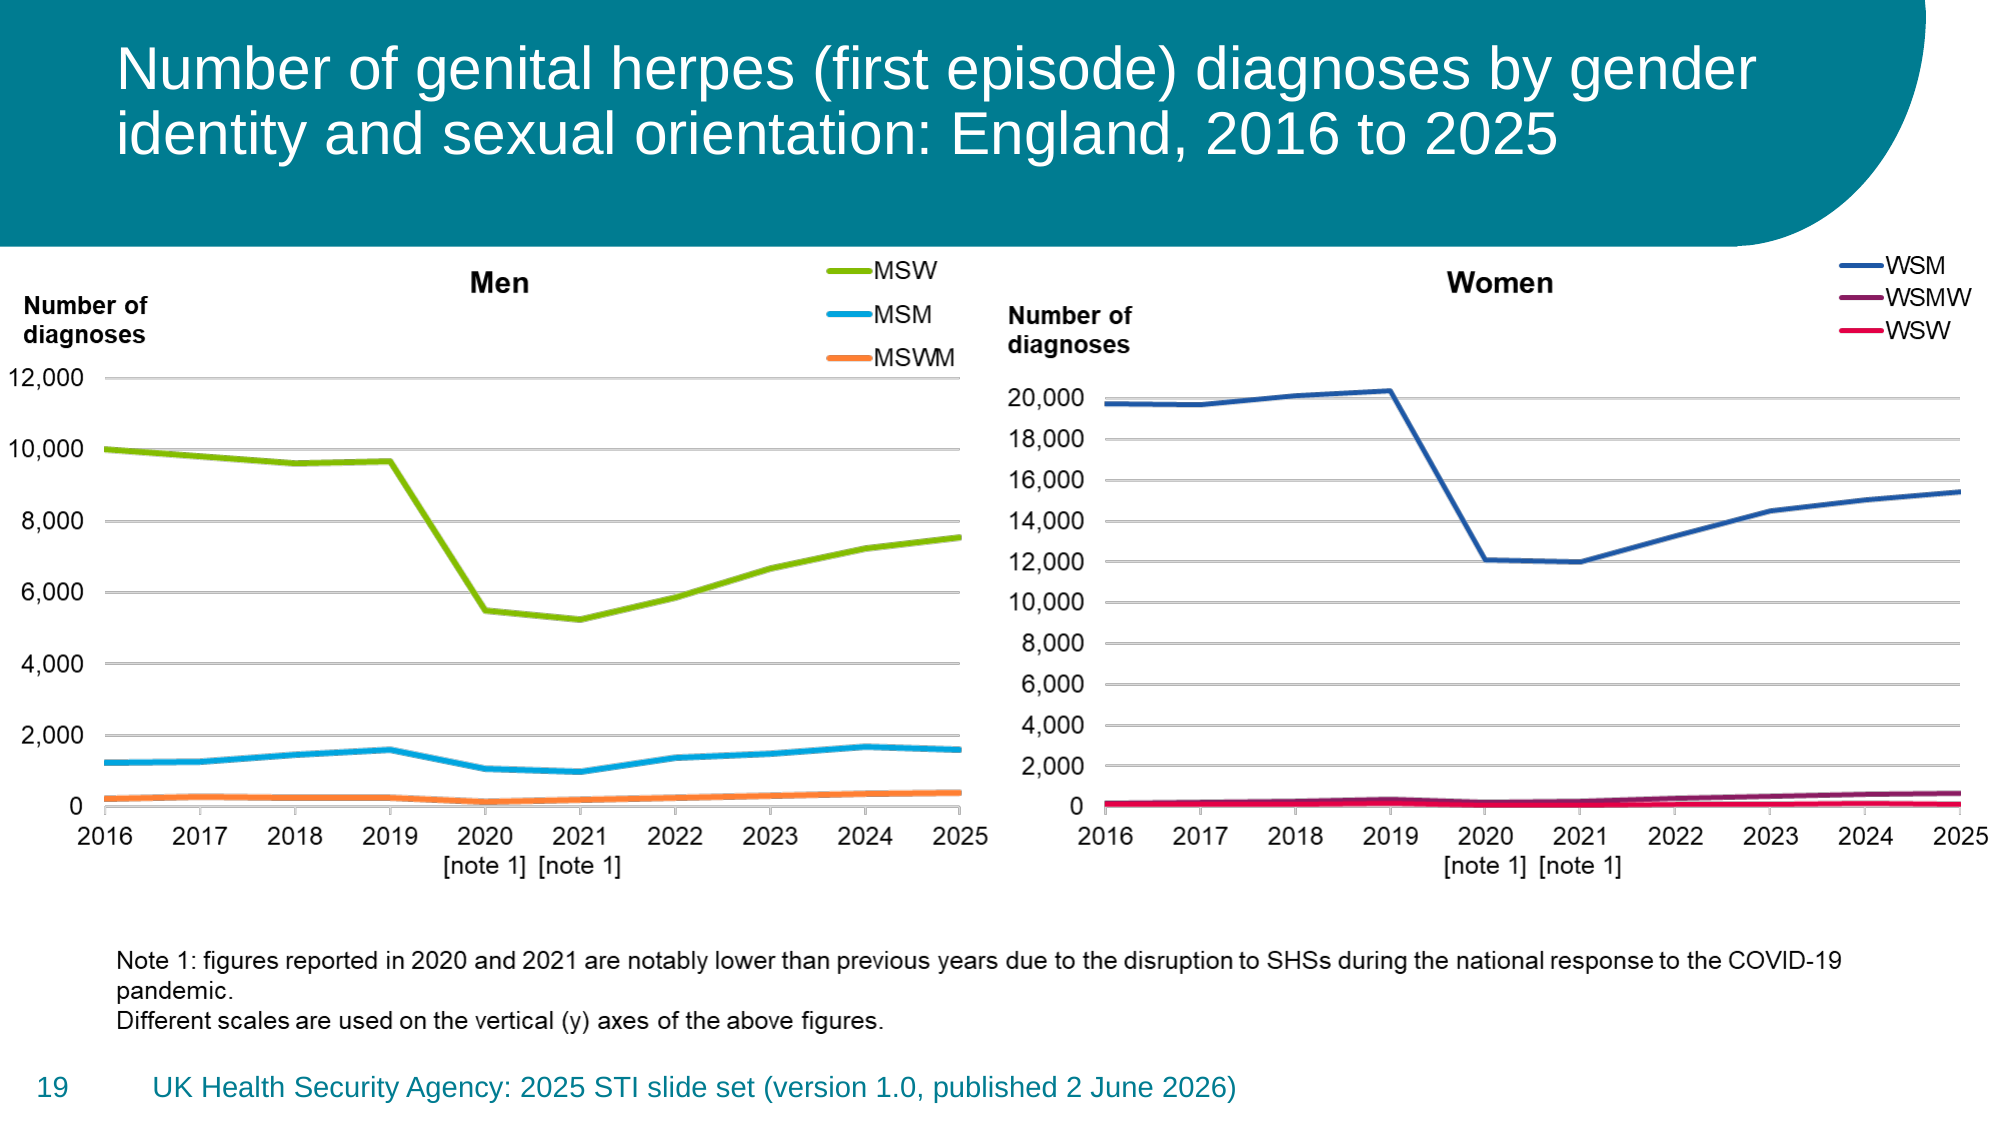

# Number of genital herpes (first episode) diagnoses by gender identity and sexual orientation: England, 2016 to 2025
19
UK Health Security Agency: 2025 STI slide set (version 1.0, published 2 June 2026)